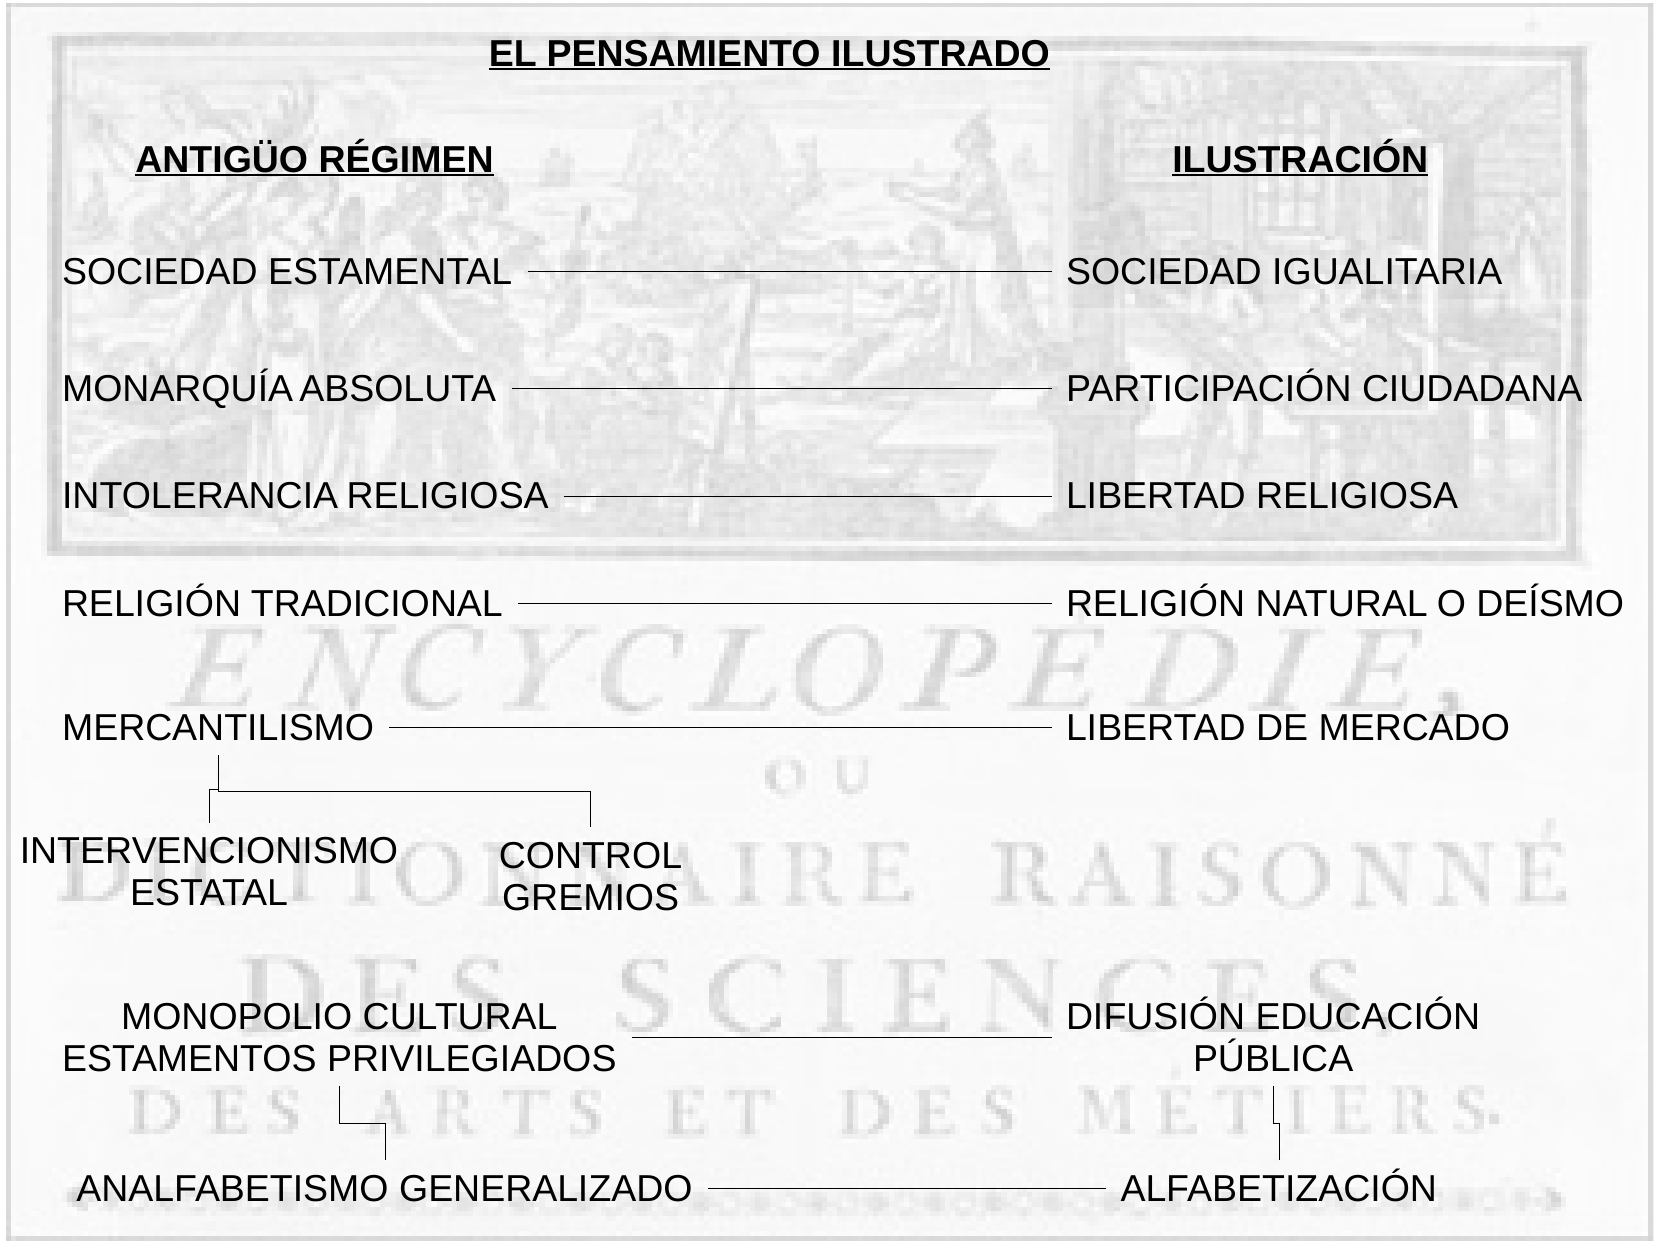

EL PENSAMIENTO ILUSTRADO
ANTIGÜO RÉGIMEN
ILUSTRACIÓN
SOCIEDAD ESTAMENTAL
SOCIEDAD IGUALITARIA
MONARQUÍA ABSOLUTA
PARTICIPACIÓN CIUDADANA
INTOLERANCIA RELIGIOSA
LIBERTAD RELIGIOSA
RELIGIÓN TRADICIONAL
RELIGIÓN NATURAL O DEÍSMO
MERCANTILISMO
LIBERTAD DE MERCADO
INTERVENCIONISMO
ESTATAL
CONTROL
GREMIOS
MONOPOLIO CULTURAL
ESTAMENTOS PRIVILEGIADOS
DIFUSIÓN EDUCACIÓN
PÚBLICA
ANALFABETISMO GENERALIZADO
ALFABETIZACIÓN